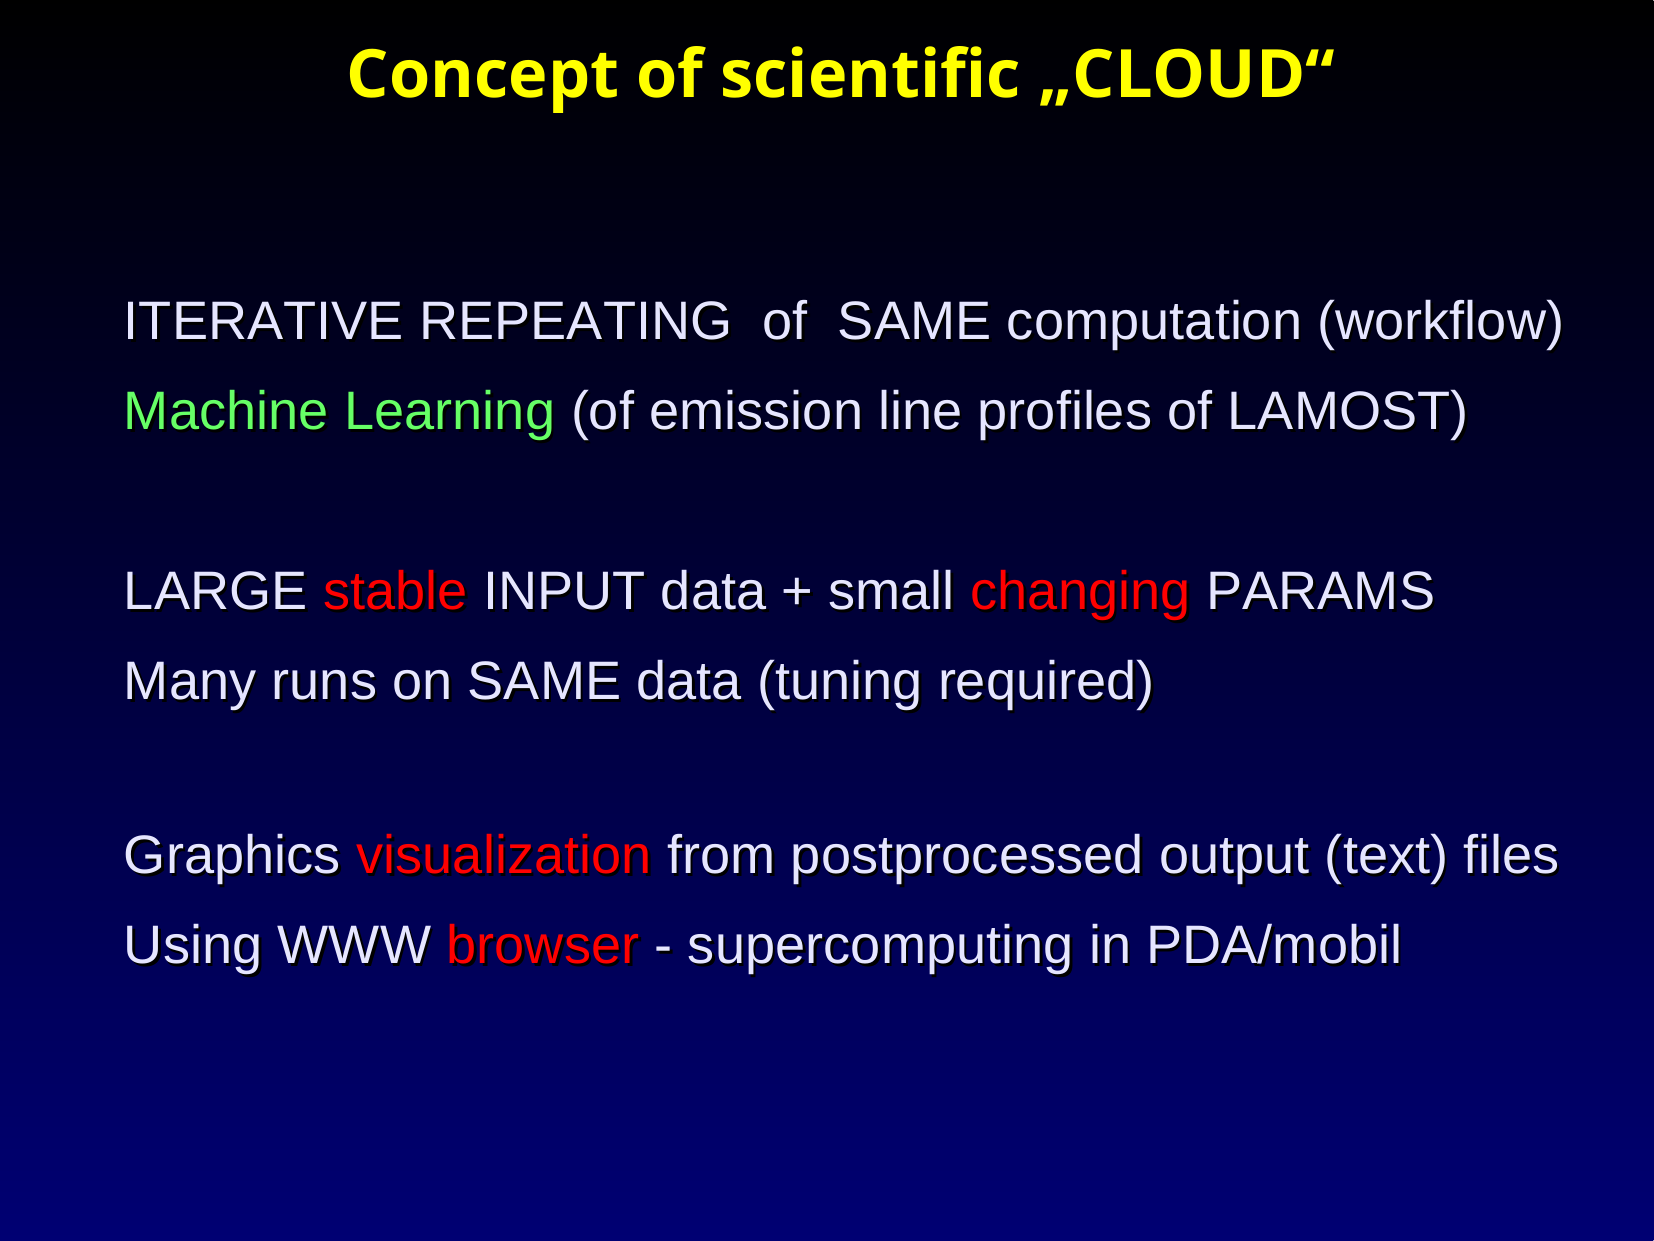

# Concept of scientific „CLOUD“
ITERATIVE REPEATING of SAME computation (workflow)
Machine Learning (of emission line profiles of LAMOST)
LARGE stable INPUT data + small changing PARAMS
Many runs on SAME data (tuning required)
Graphics visualization from postprocessed output (text) files
Using WWW browser - supercomputing in PDA/mobil